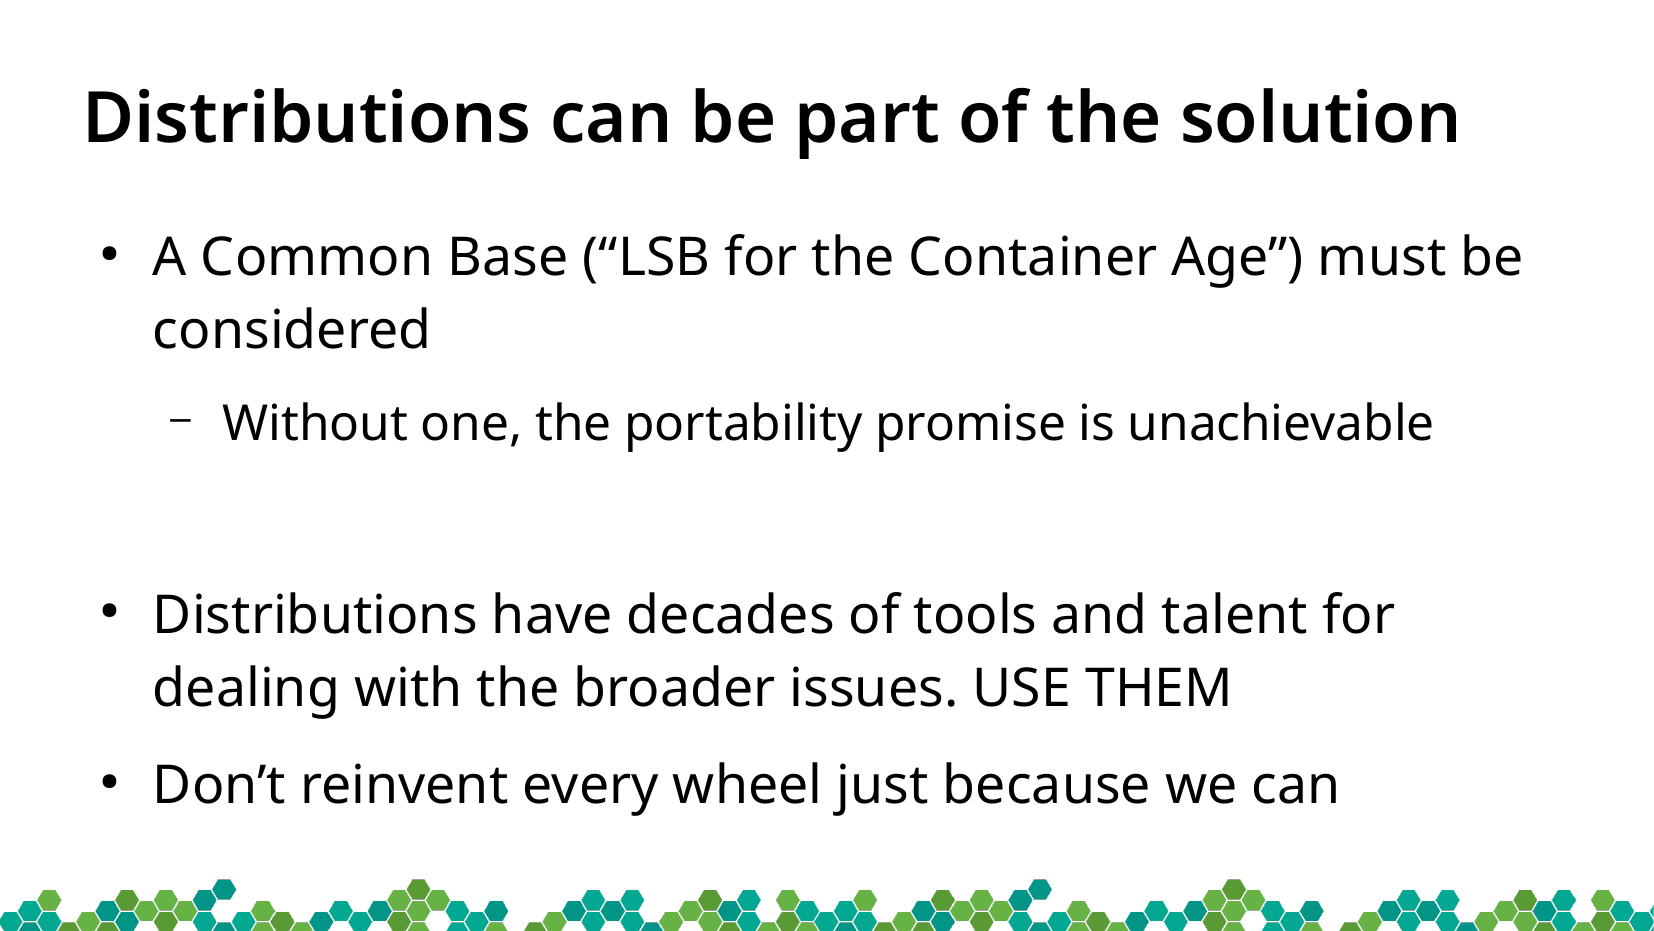

# Distributions can be part of the solution
A Common Base (“LSB for the Container Age”) must be considered
Without one, the portability promise is unachievable
Distributions have decades of tools and talent for dealing with the broader issues. USE THEM
Don’t reinvent every wheel just because we can